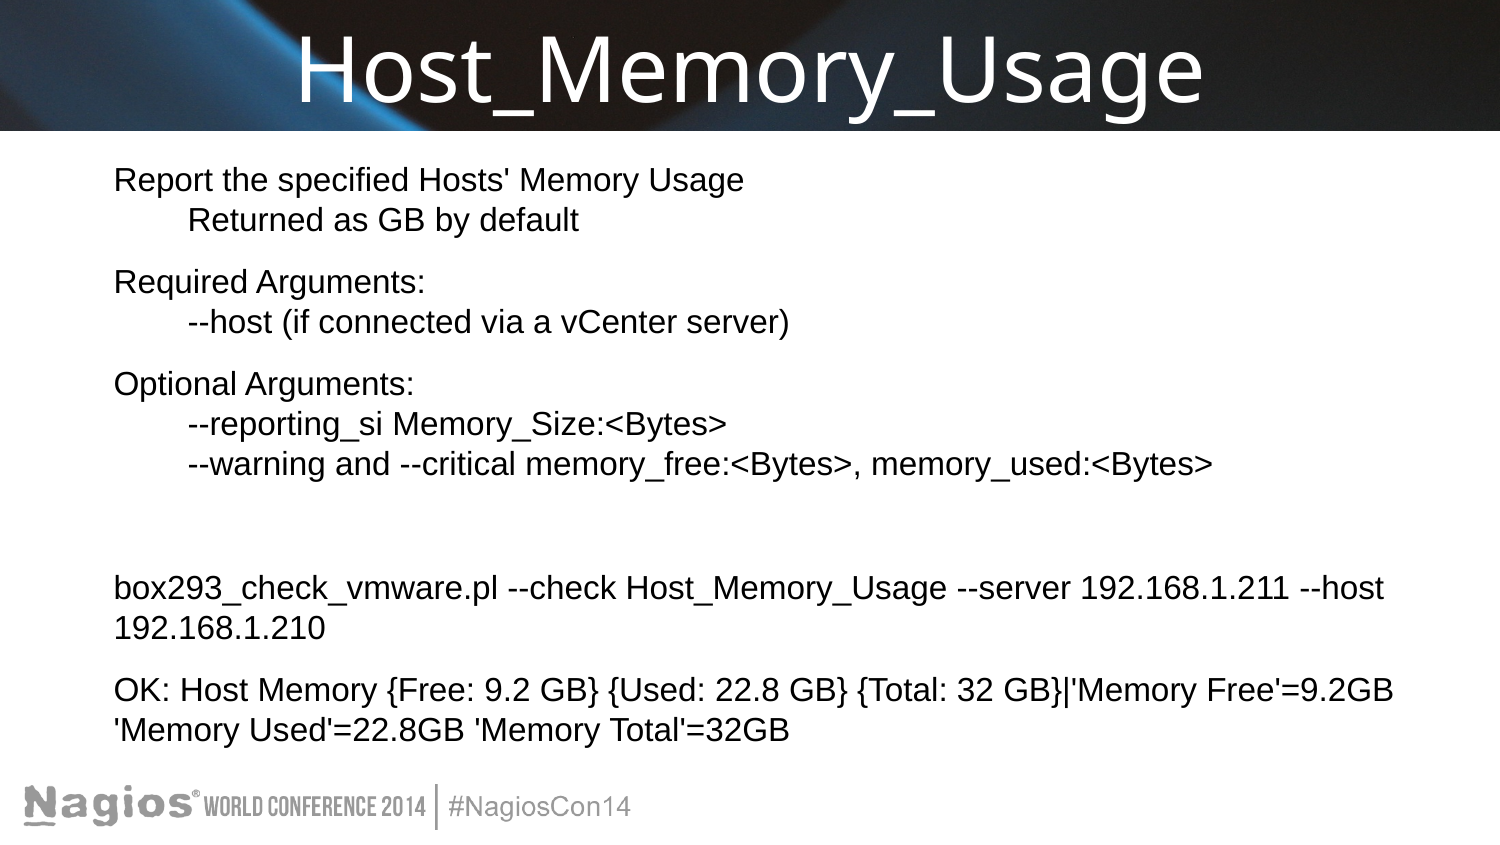

# Host_Memory_Usage
Report the specified Hosts' Memory Usage
	Returned as GB by default
Required Arguments:
	--host (if connected via a vCenter server)
Optional Arguments:
	--reporting_si Memory_Size:<Bytes>
	--warning and --critical memory_free:<Bytes>, memory_used:<Bytes>
box293_check_vmware.pl --check Host_Memory_Usage --server 192.168.1.211 --host 192.168.1.210
OK: Host Memory {Free: 9.2 GB} {Used: 22.8 GB} {Total: 32 GB}|'Memory Free'=9.2GB 'Memory Used'=22.8GB 'Memory Total'=32GB